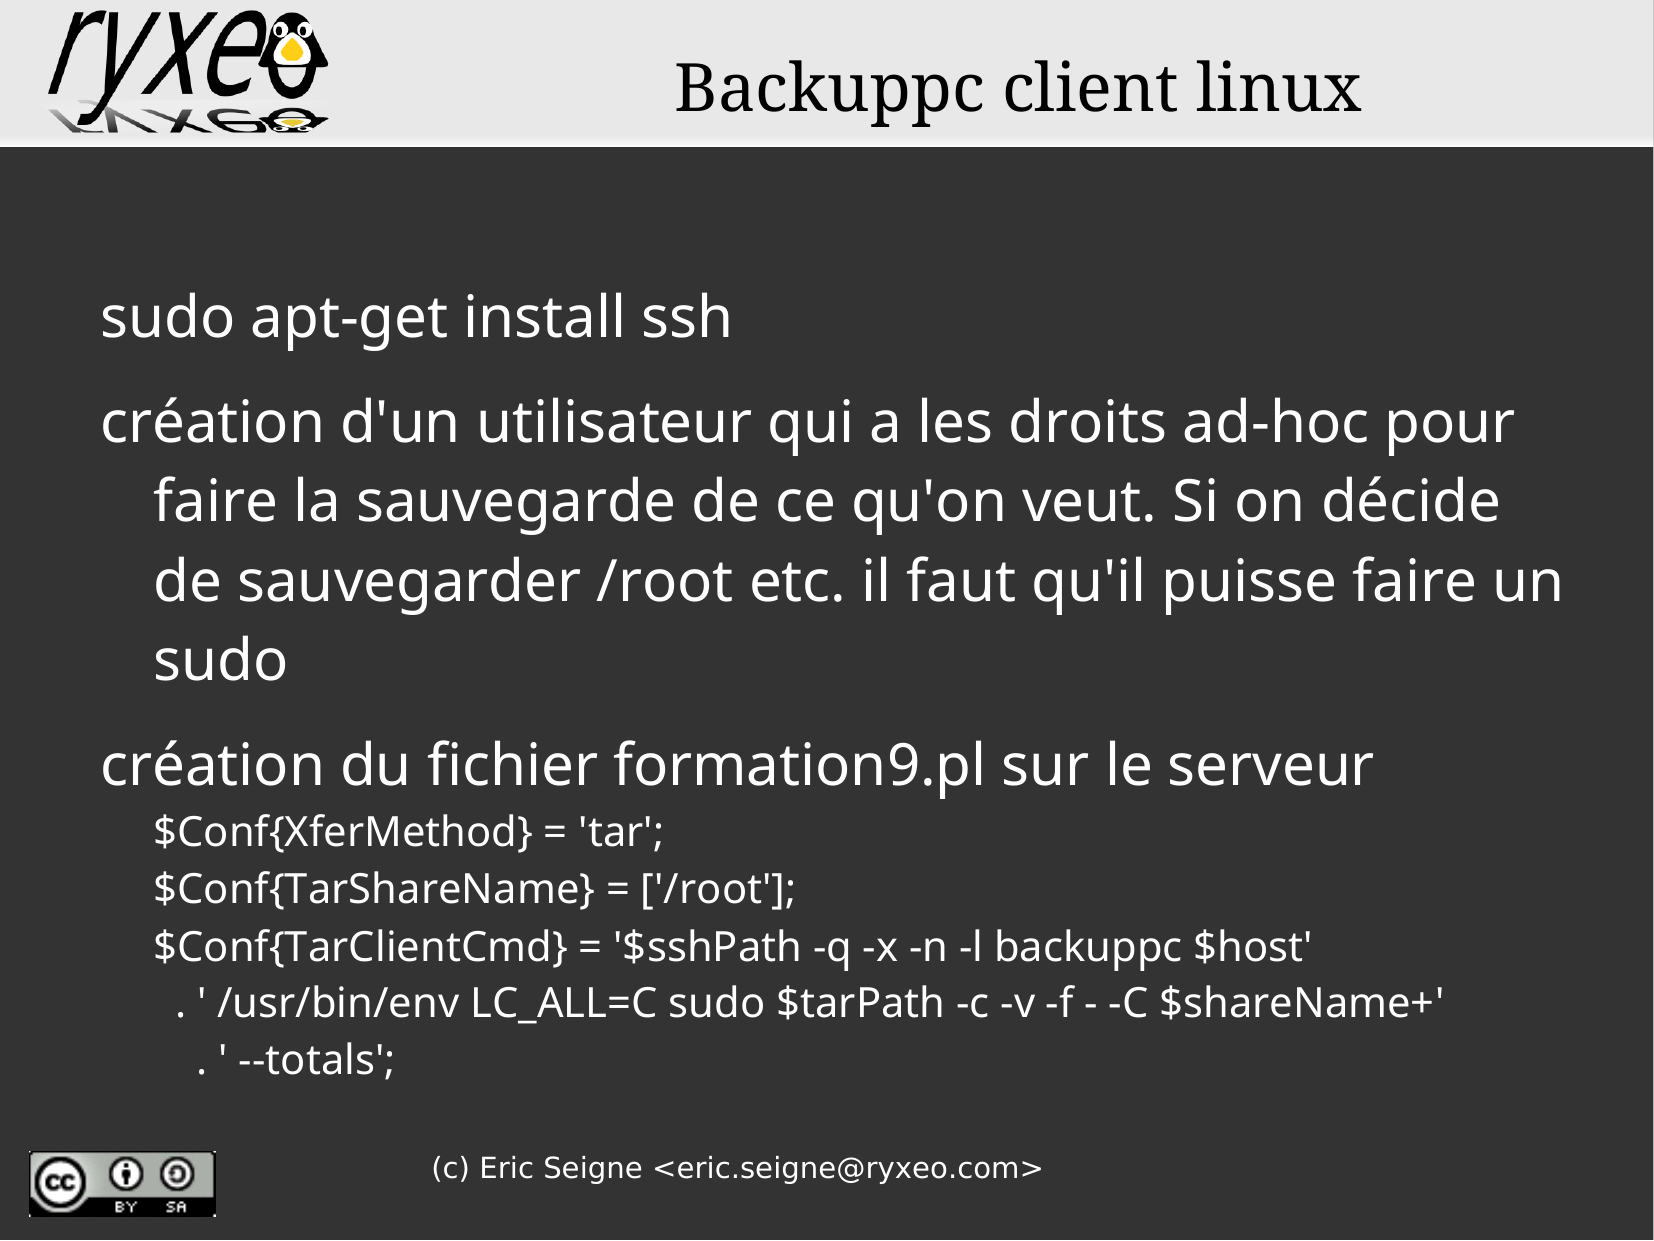

# Backuppc client linux
sudo apt-get install ssh
création d'un utilisateur qui a les droits ad-hoc pour faire la sauvegarde de ce qu'on veut. Si on décide de sauvegarder /root etc. il faut qu'il puisse faire un sudo
création du fichier formation9.pl sur le serveur
$Conf{XferMethod} = 'tar';
$Conf{TarShareName} = ['/root'];
$Conf{TarClientCmd} = '$sshPath -q -x -n -l backuppc $host'
 . ' /usr/bin/env LC_ALL=C sudo $tarPath -c -v -f - -C $shareName+' . ' --totals';